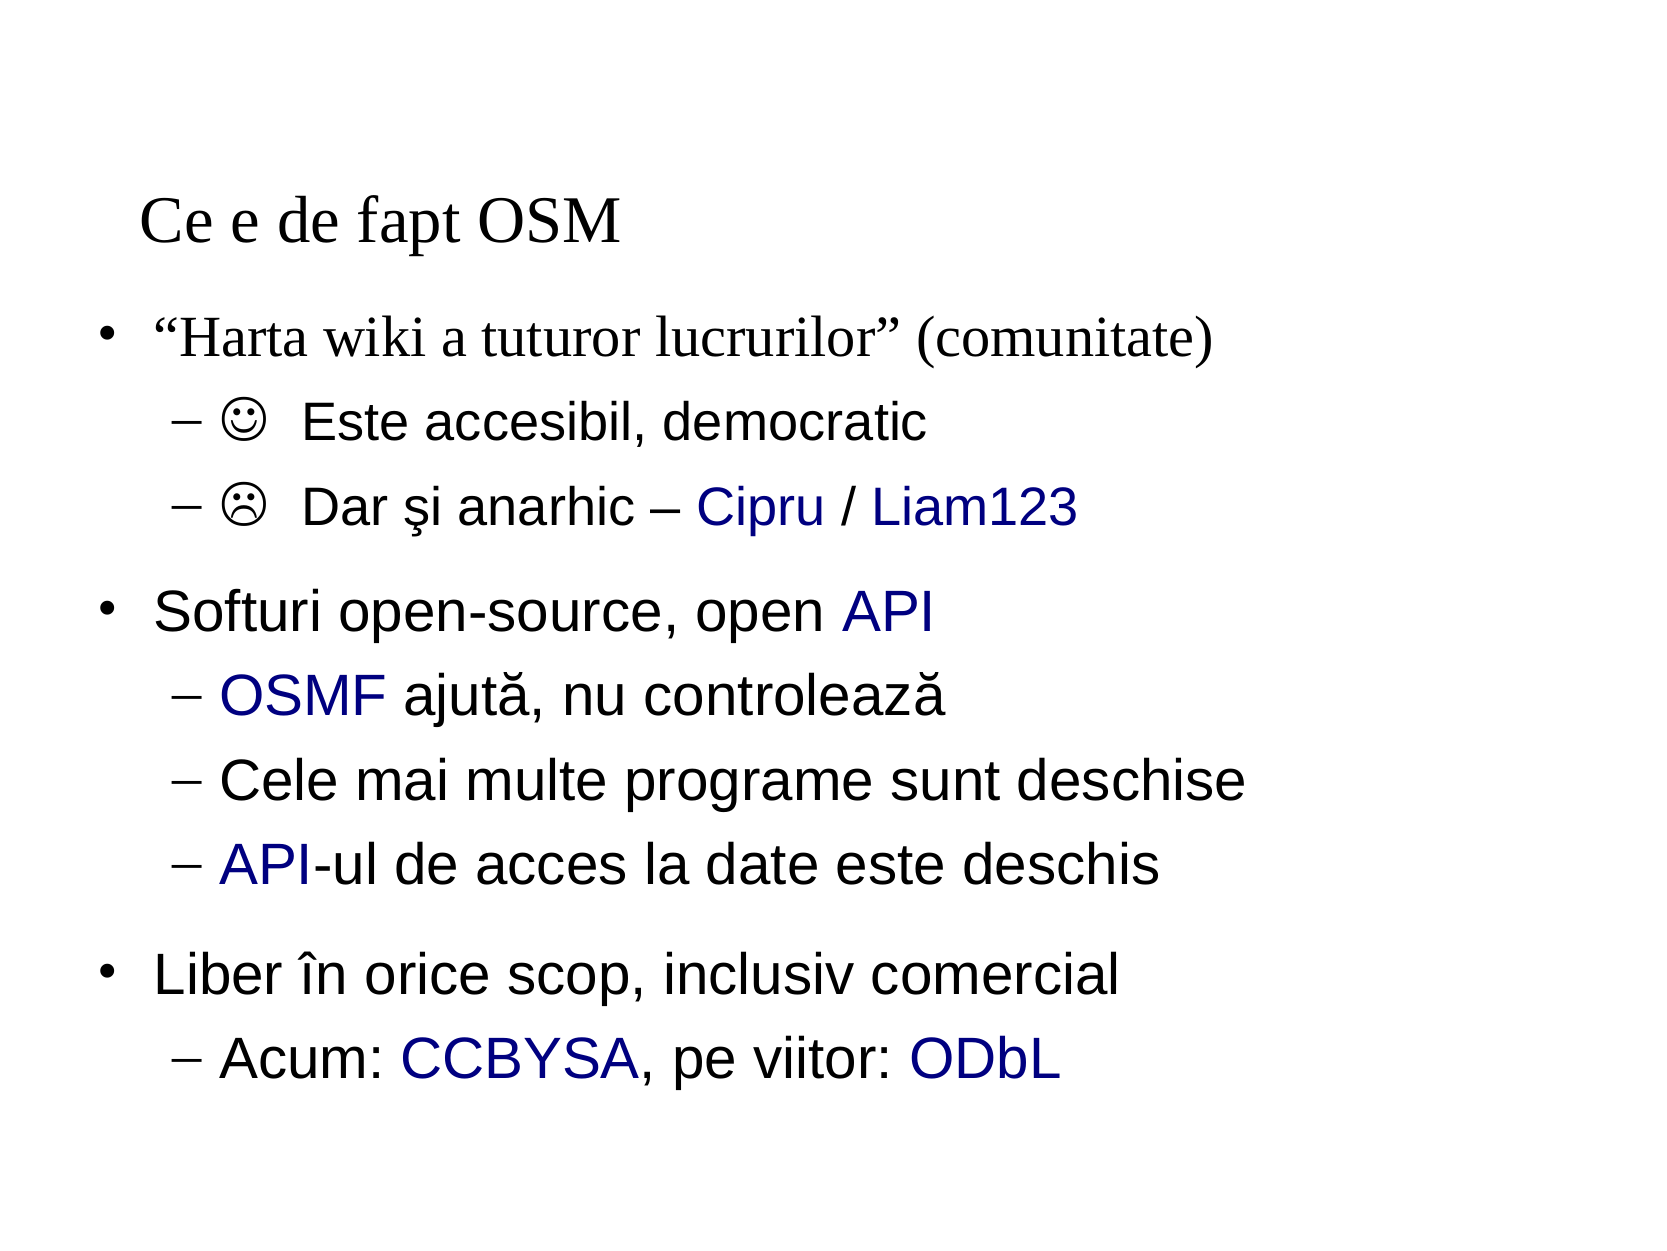

# Ce e de fapt OSM
“Harta wiki a tuturor lucrurilor” (comunitate)
 Este accesibil, democratic
 Dar şi anarhic – Cipru / Liam123
Softuri open-source, open API
OSMF ajută, nu controlează
Cele mai multe programe sunt deschise
API-ul de acces la date este deschis
Liber în orice scop, inclusiv comercial
Acum: CCBYSA, pe viitor: ODbL